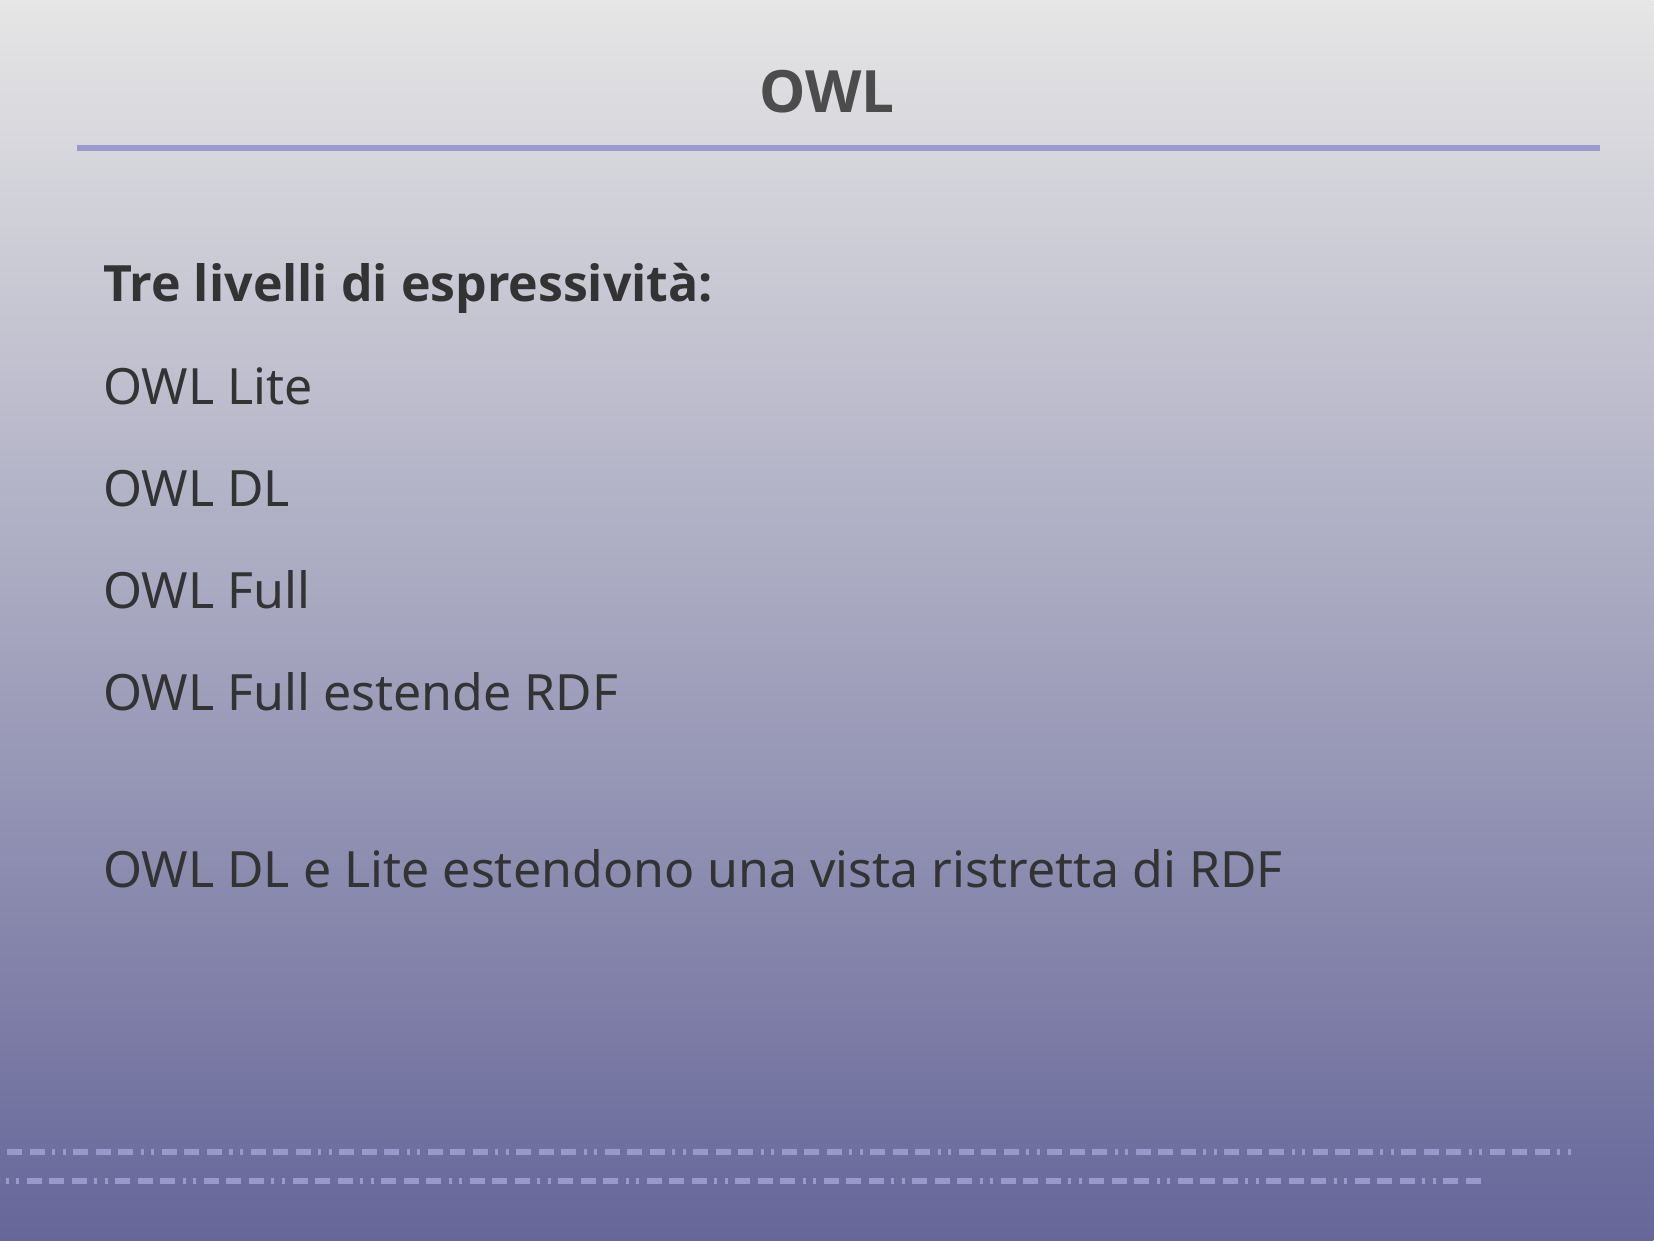

OWL
Tre livelli di espressività:
OWL Lite
OWL DL
OWL Full
OWL Full estende RDF
OWL DL e Lite estendono una vista ristretta di RDF